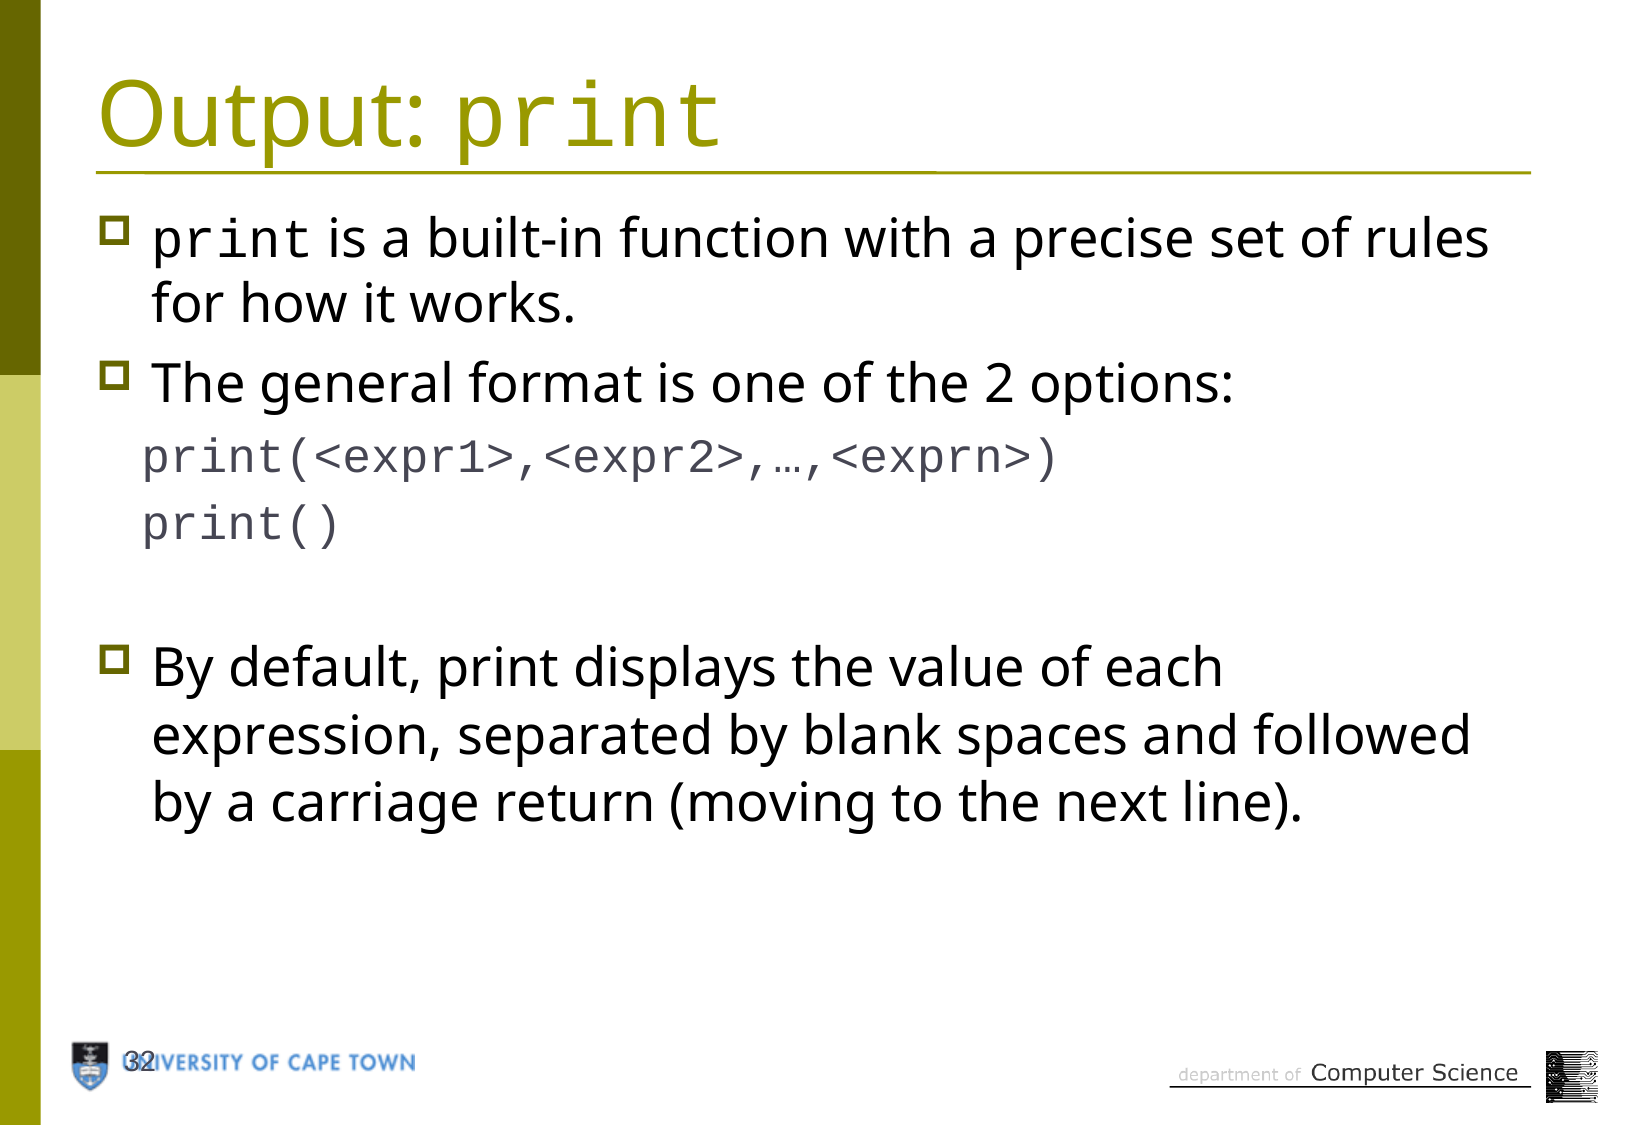

# Output: print
print is a built-in function with a precise set of rules for how it works.
The general format is one of the 2 options:
print(<expr1>,<expr2>,…,<exprn>)
print()
By default, print displays the value of each expression, separated by blank spaces and followed by a carriage return (moving to the next line).